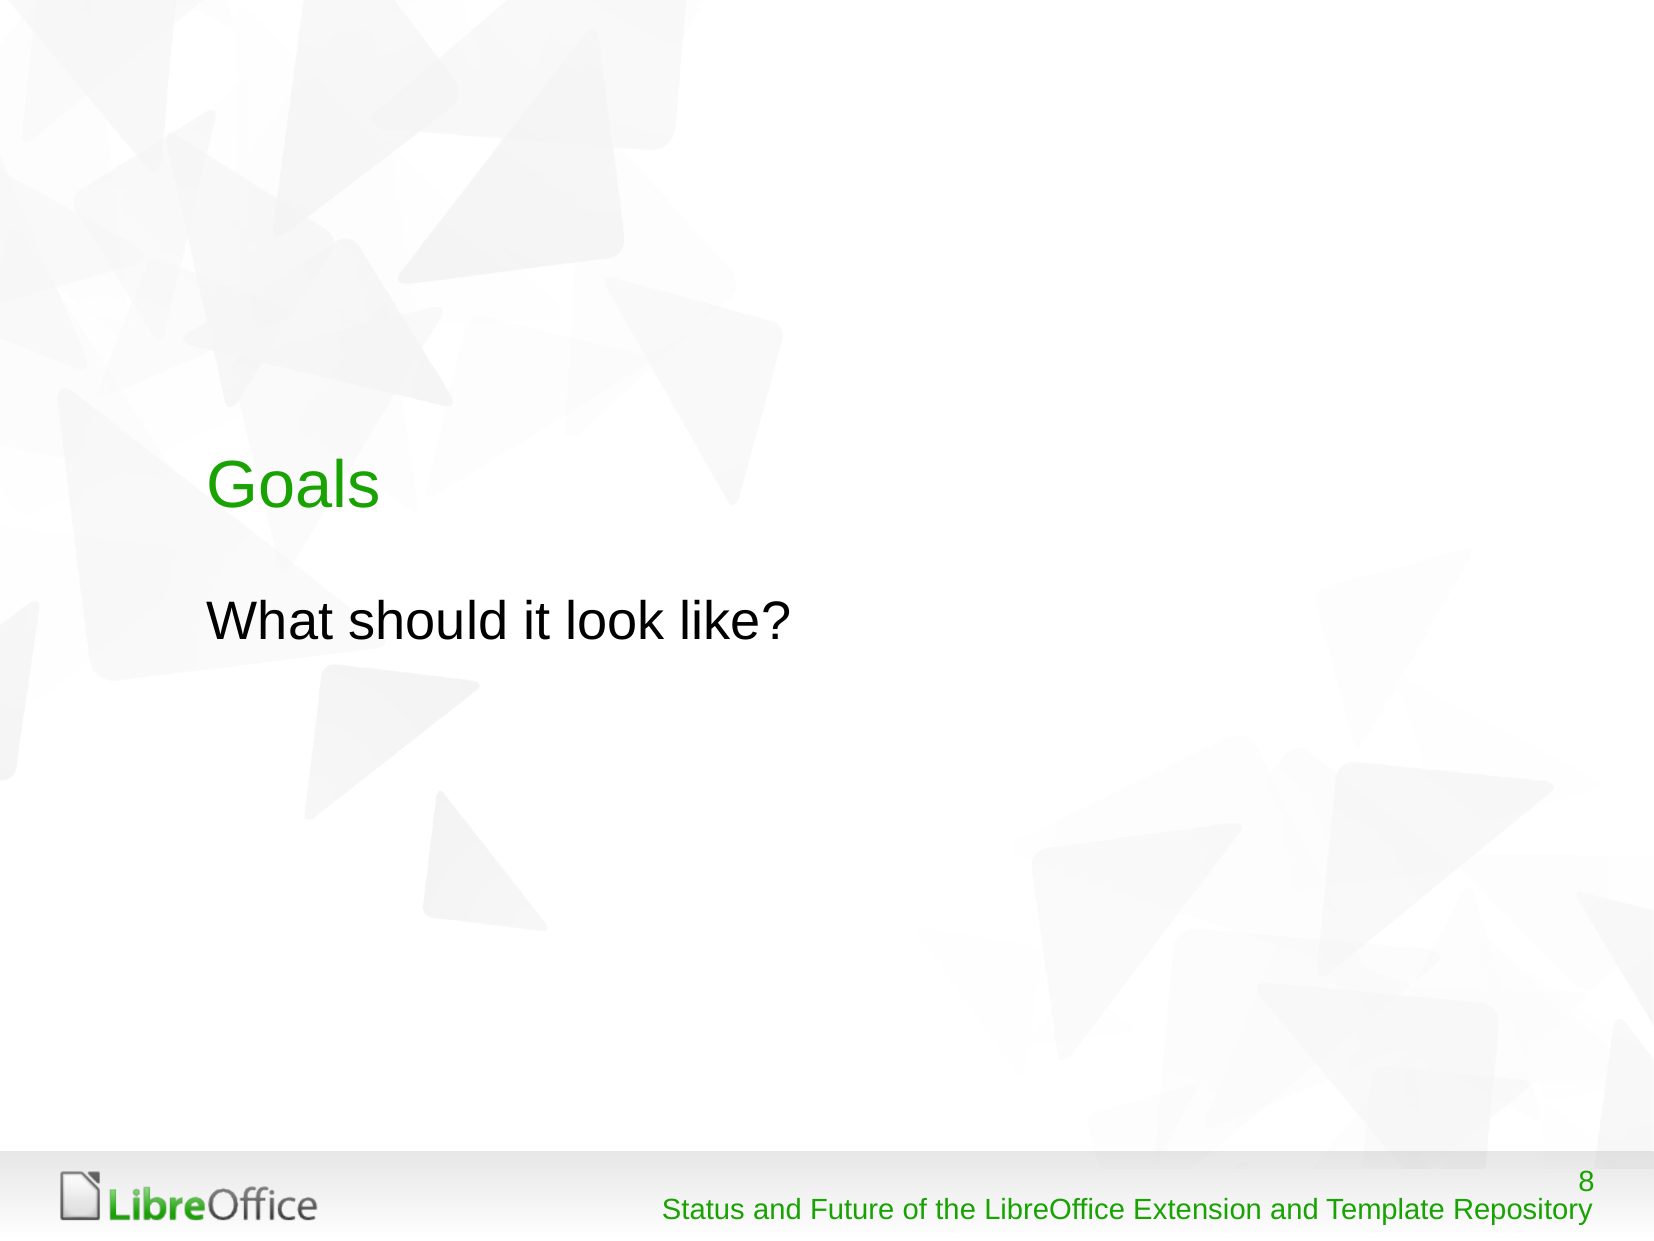

# Goals
What should it look like?
8
Status and Future of the LibreOffice Extension and Template Repository